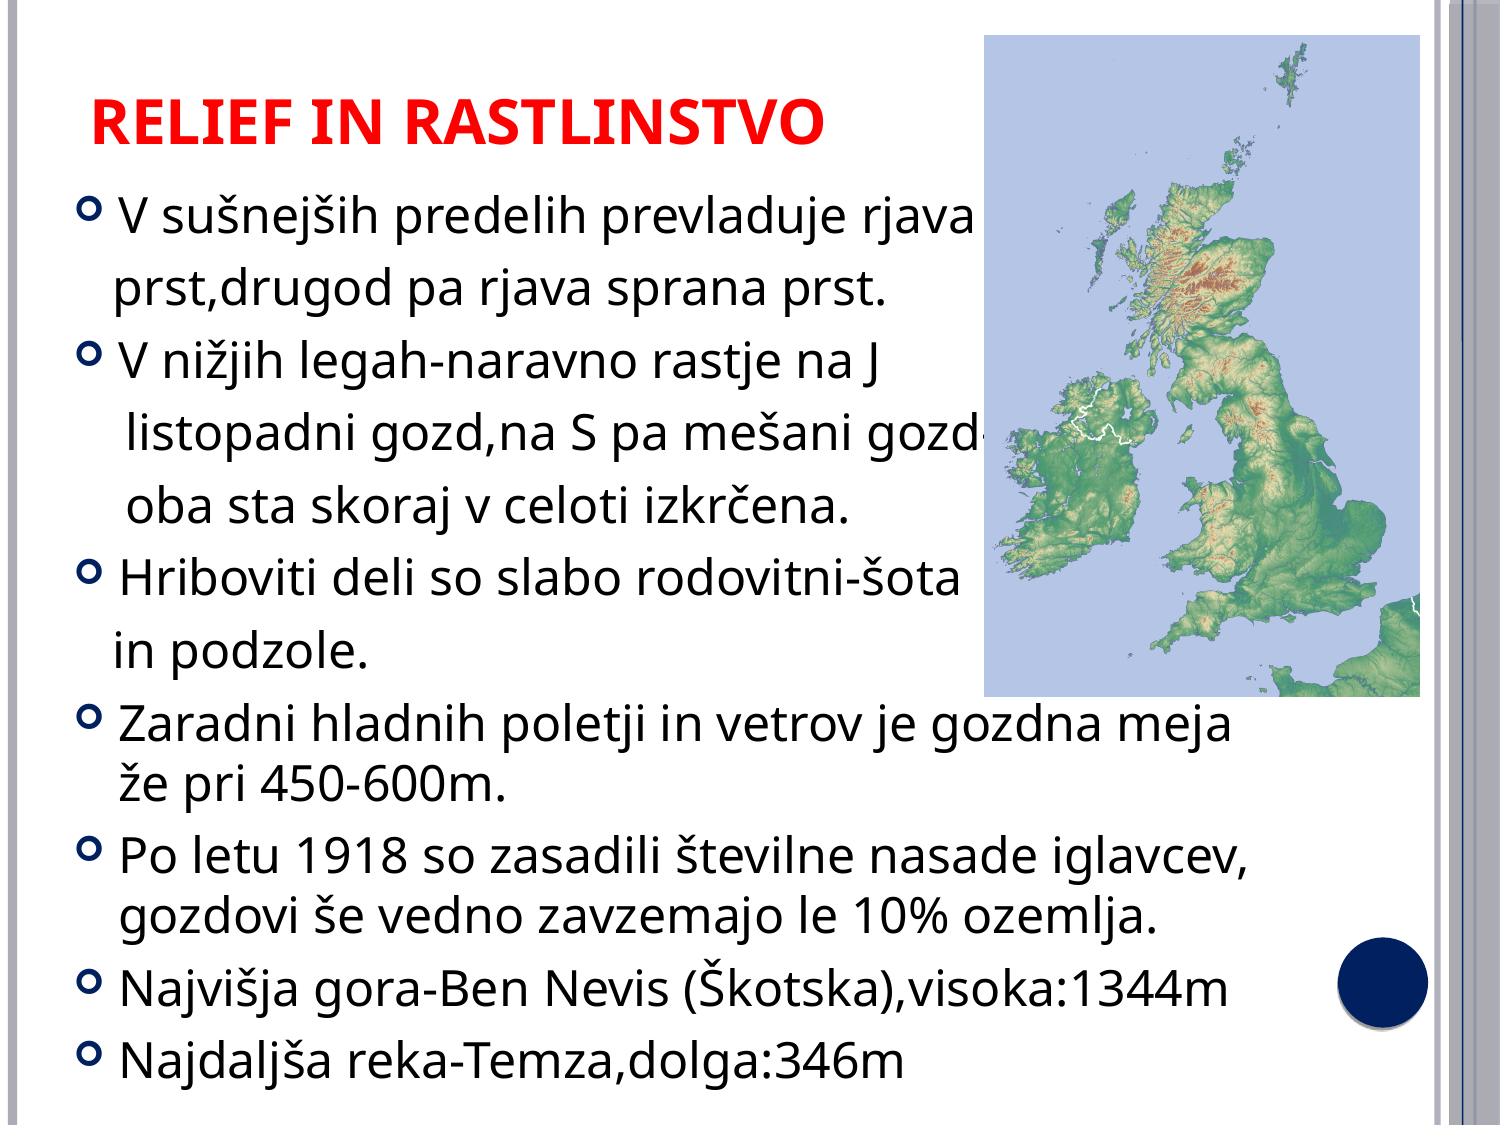

# RELIEF IN RASTLINSTVO
V sušnejših predelih prevladuje rjava
 prst,drugod pa rjava sprana prst.
V nižjih legah-naravno rastje na J
 listopadni gozd,na S pa mešani gozd-
 oba sta skoraj v celoti izkrčena.
Hriboviti deli so slabo rodovitni-šota
 in podzole.
Zaradni hladnih poletji in vetrov je gozdna meja že pri 450-600m.
Po letu 1918 so zasadili številne nasade iglavcev, gozdovi še vedno zavzemajo le 10% ozemlja.
Najvišja gora-Ben Nevis (Škotska),visoka:1344m
Najdaljša reka-Temza,dolga:346m